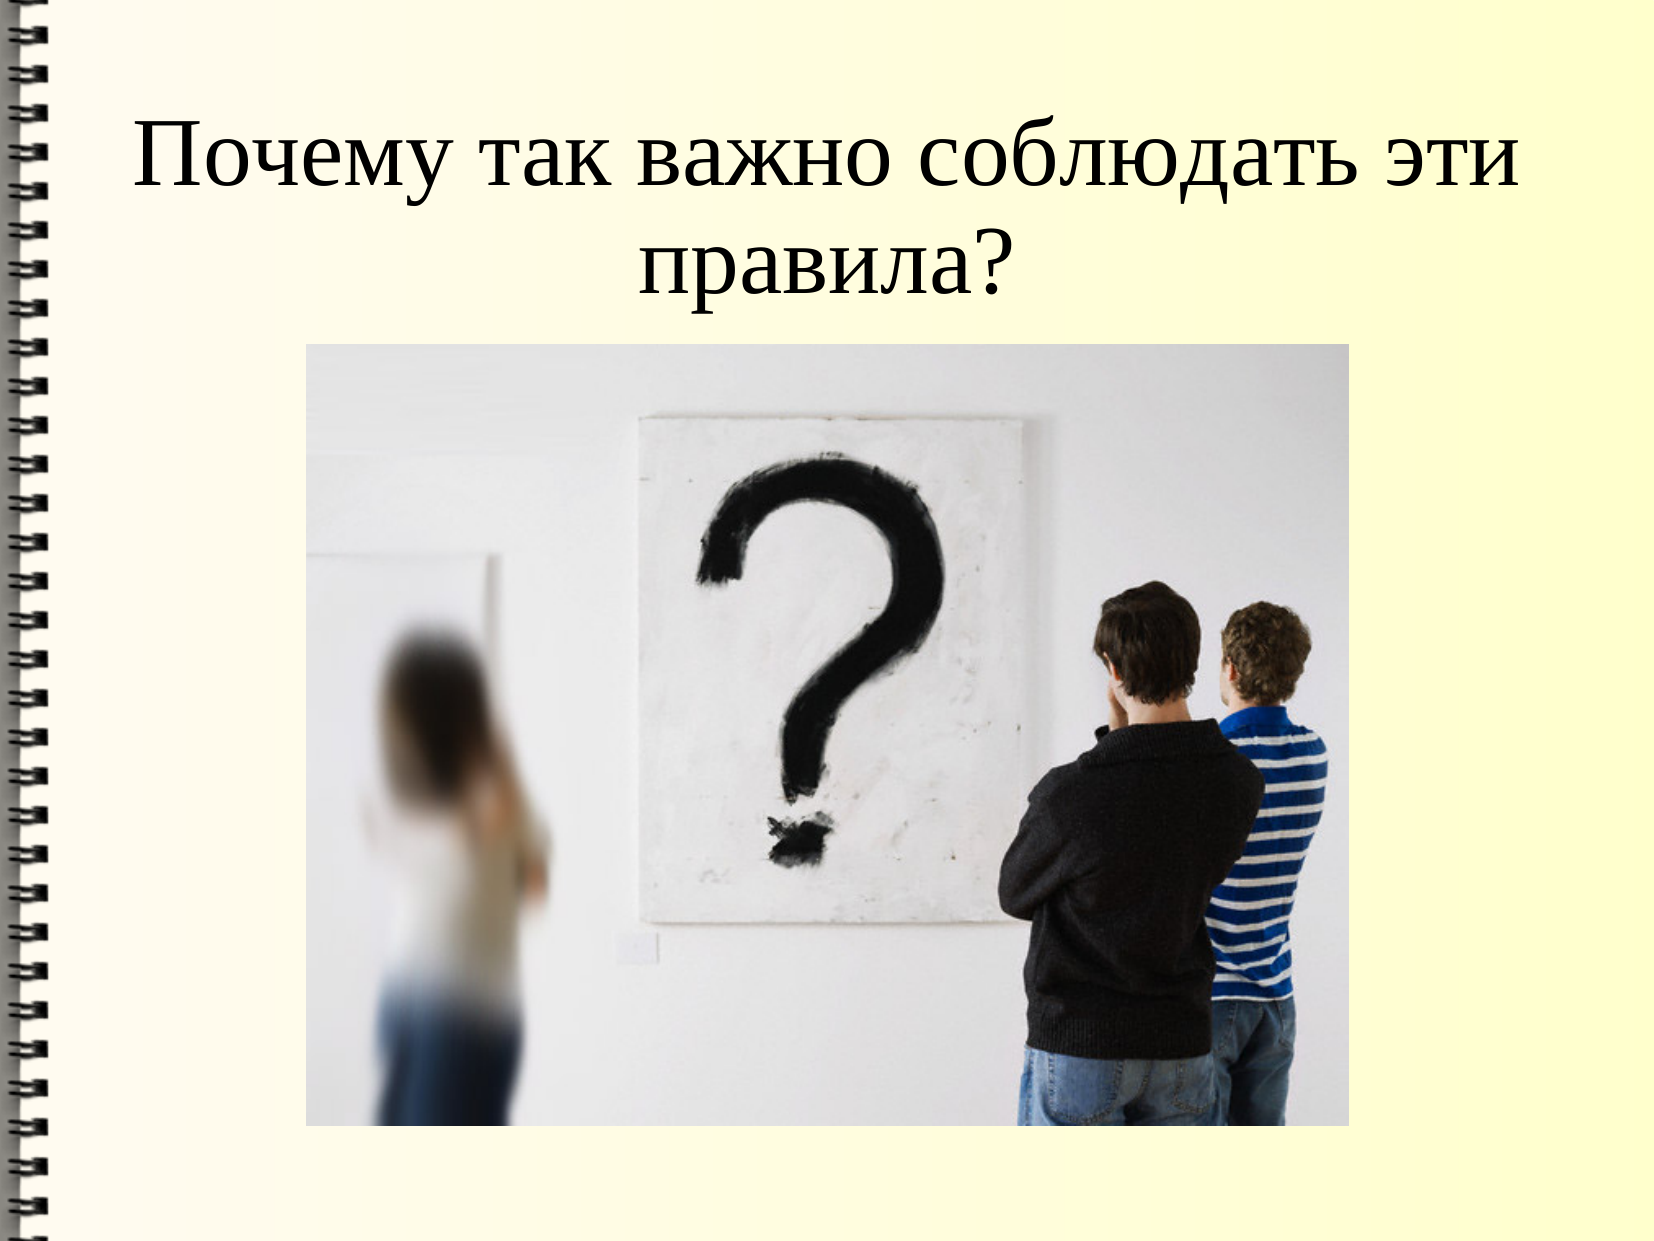

# Почему так важно соблюдать эти правила?